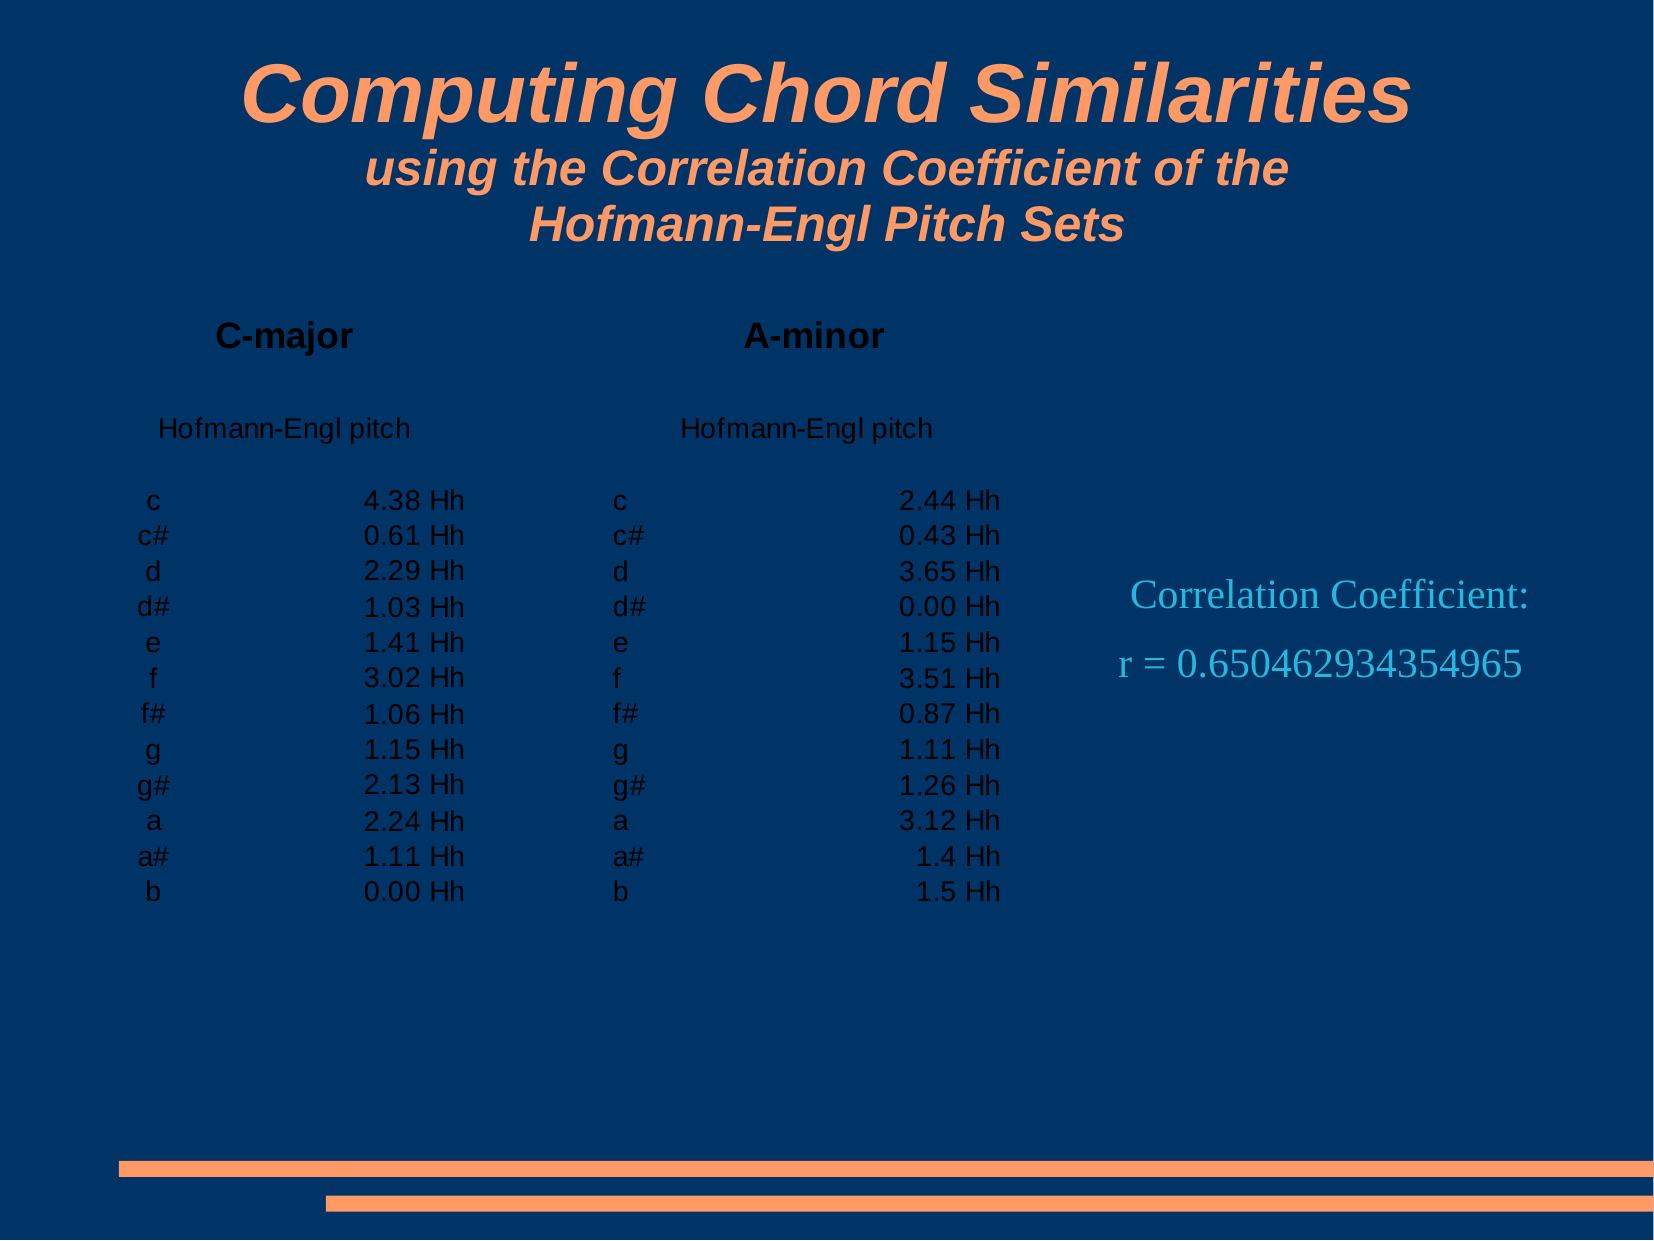

# Computing Chord Similarities using the Correlation Coefficient of the Hofmann-Engl Pitch Sets
Correlation Coefficient:
r = 0.650462934354965